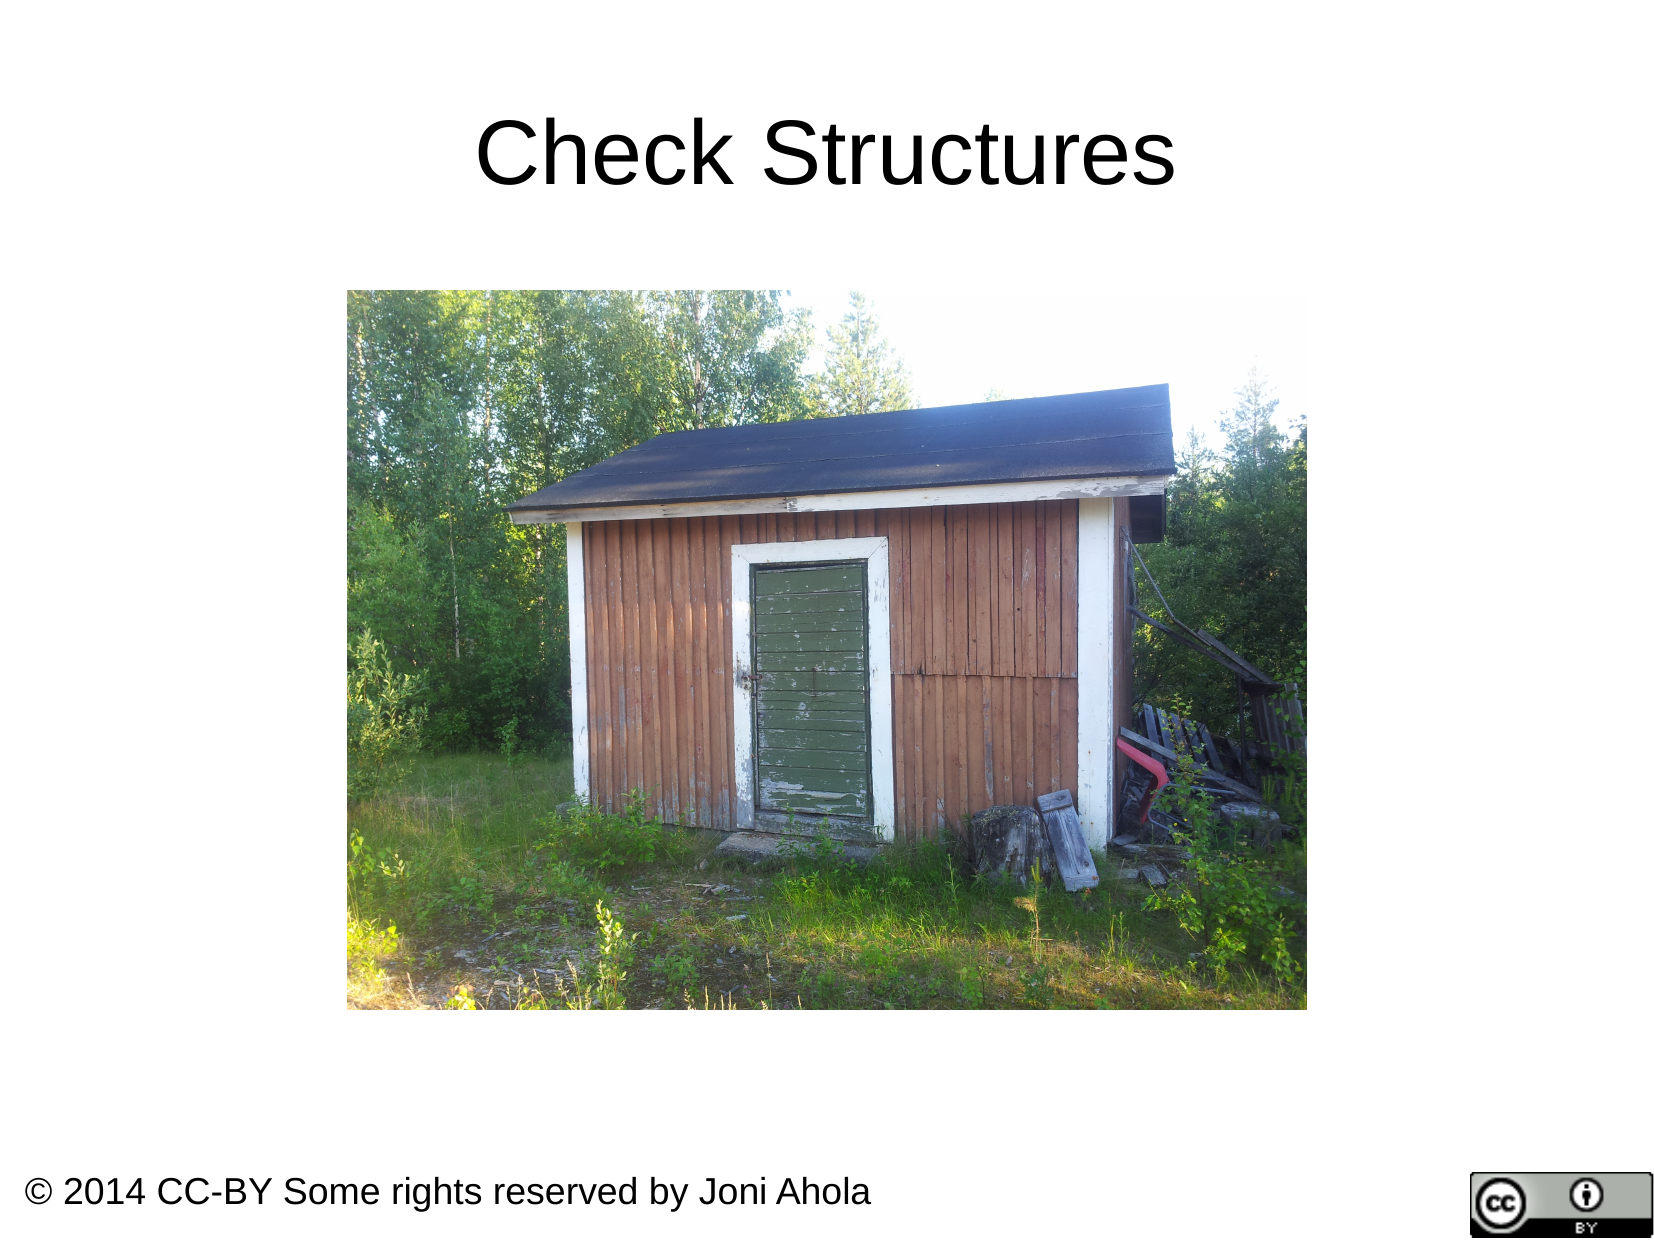

# Check Structures
© 2014 CC-BY Some rights reserved by Joni Ahola